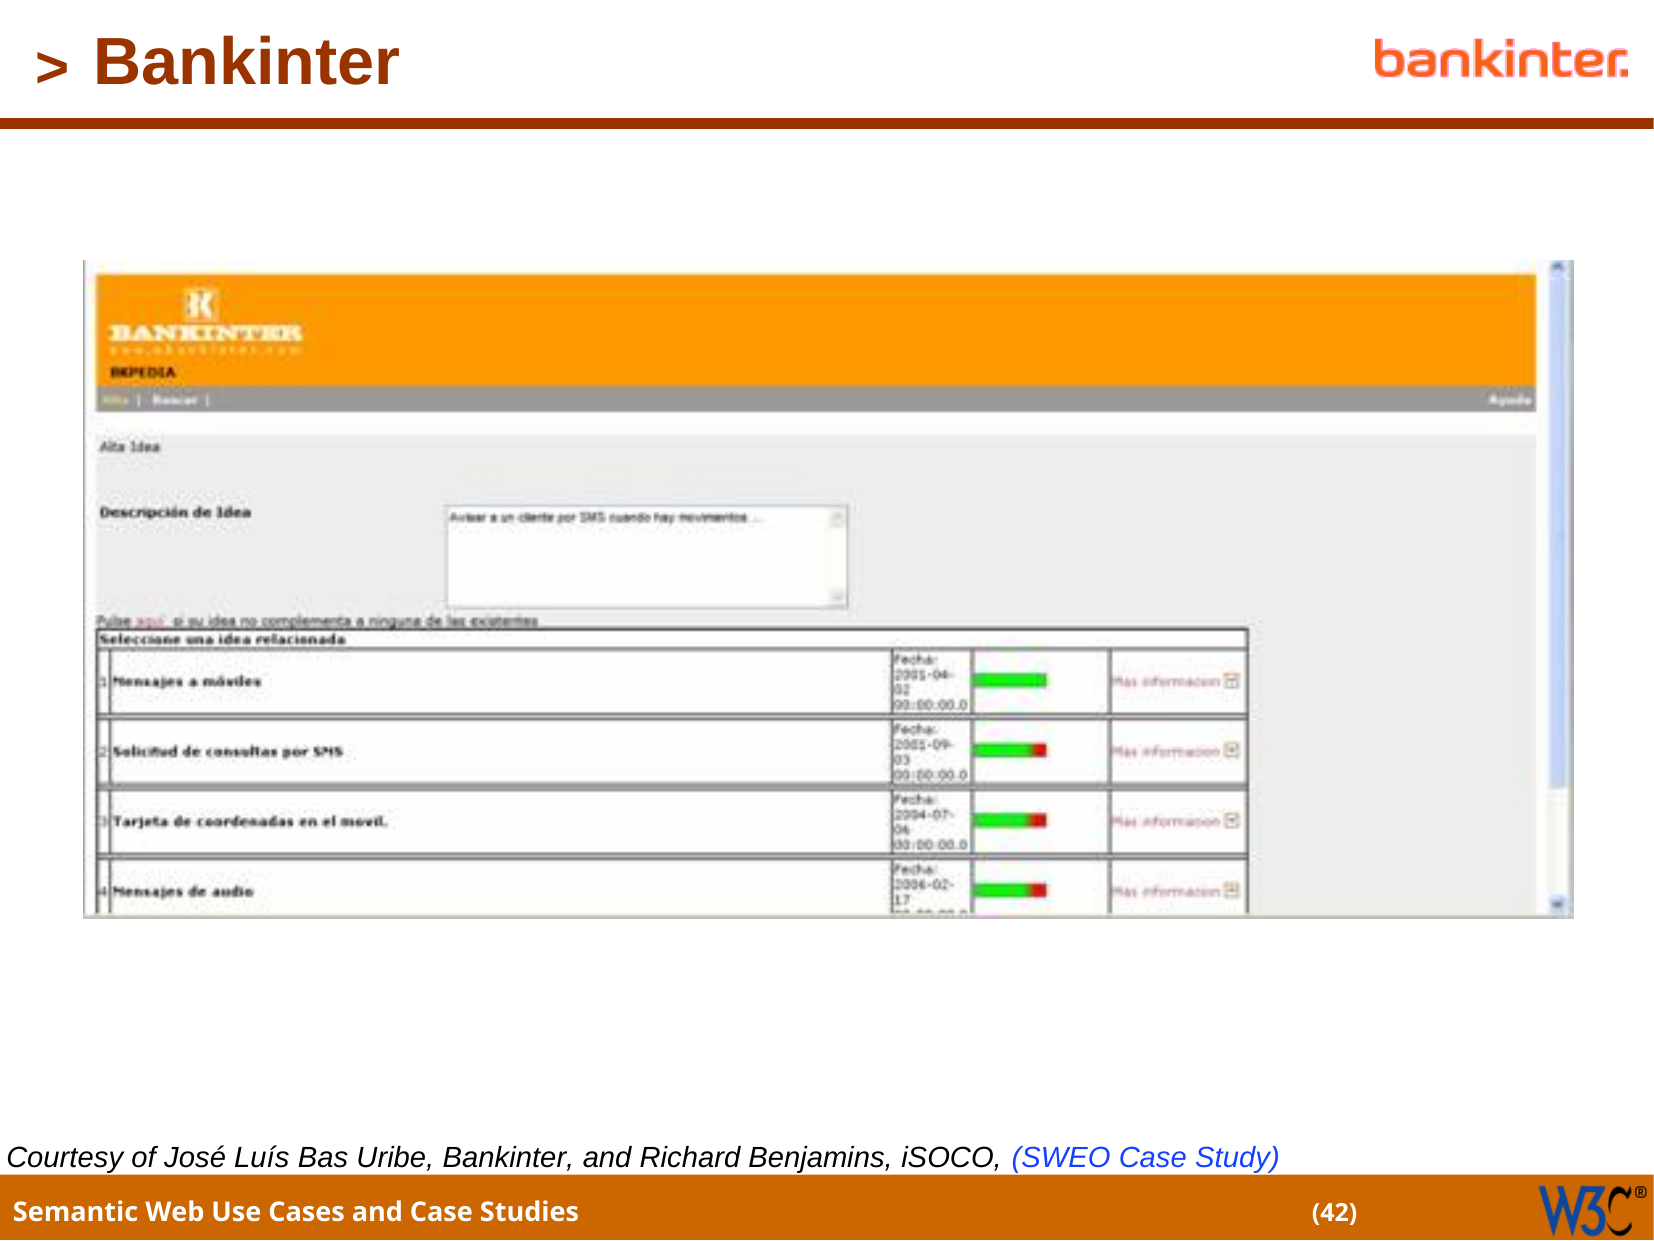

# Bankinter
Courtesy of José Luís Bas Uribe, Bankinter, and Richard Benjamins, iSOCO, (SWEO Case Study)